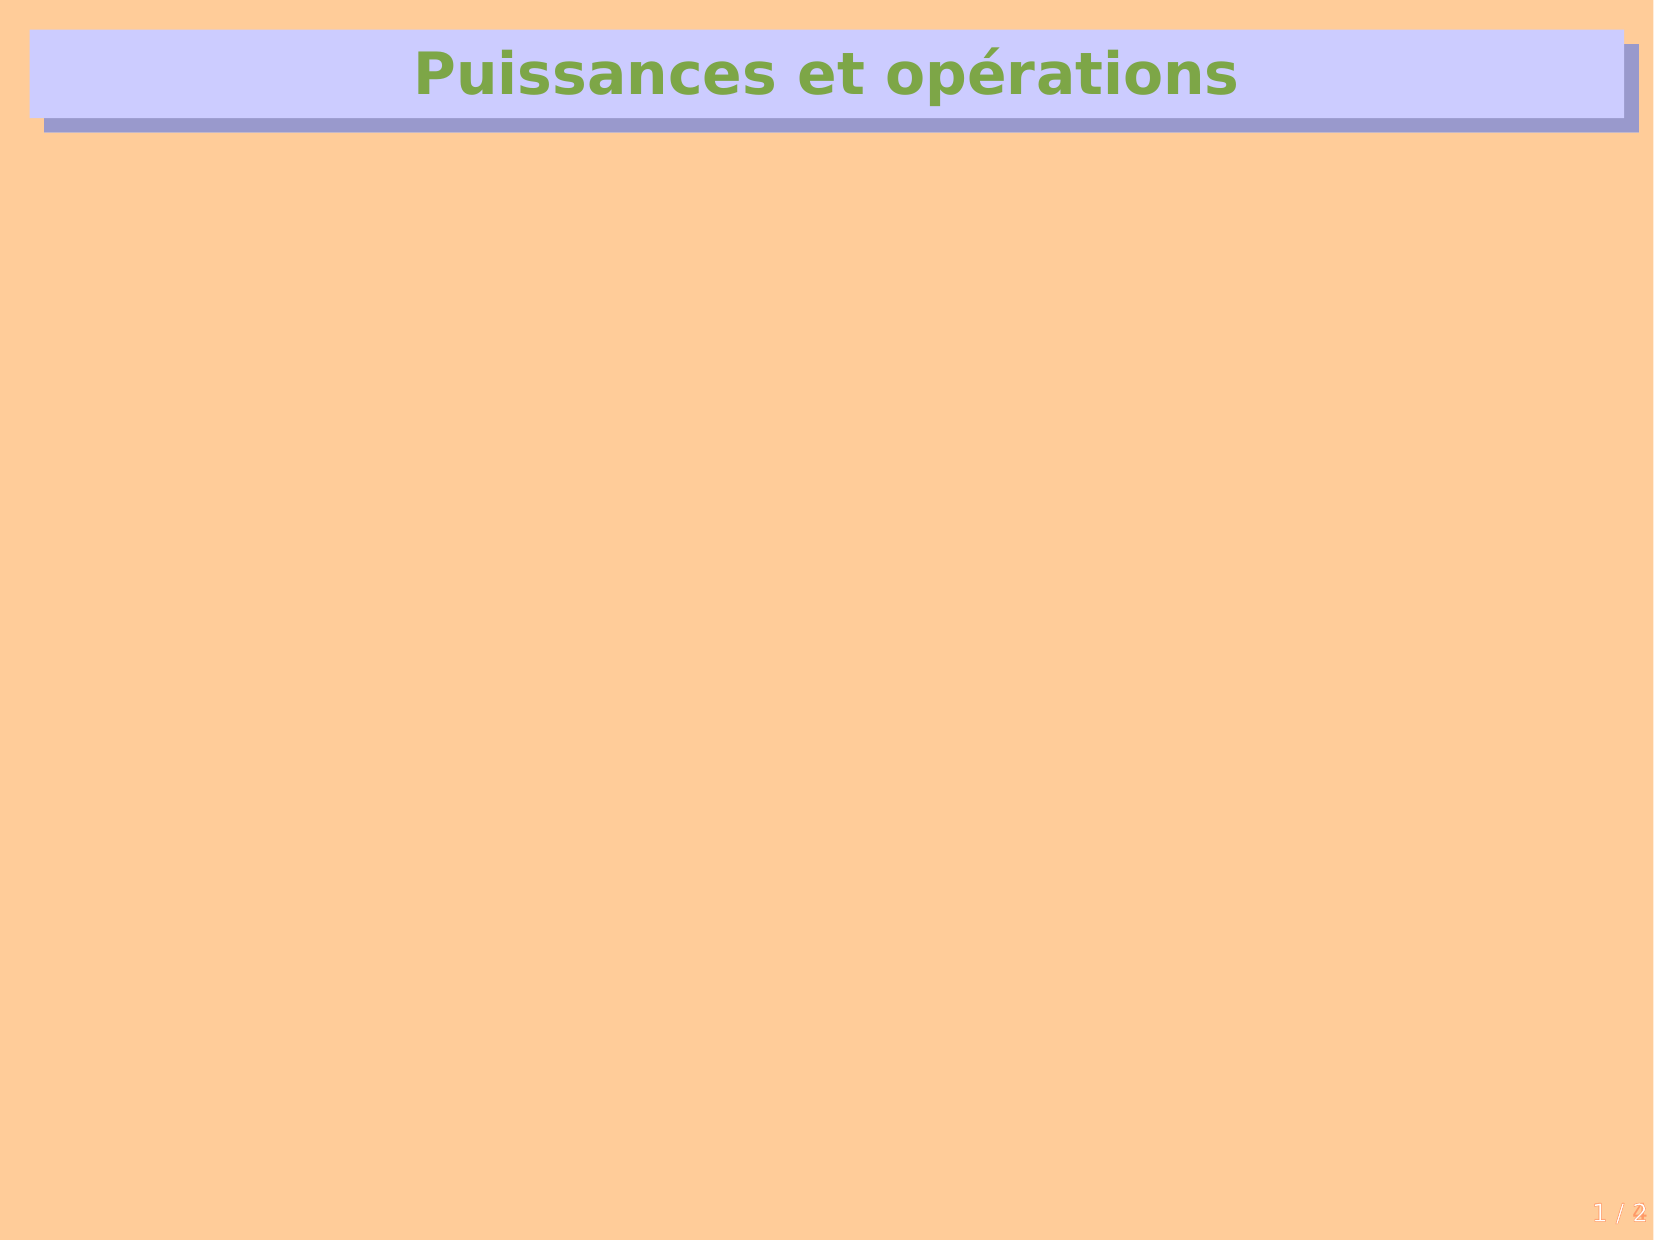

# Puissances et opérations
1 / 4
1 / 2